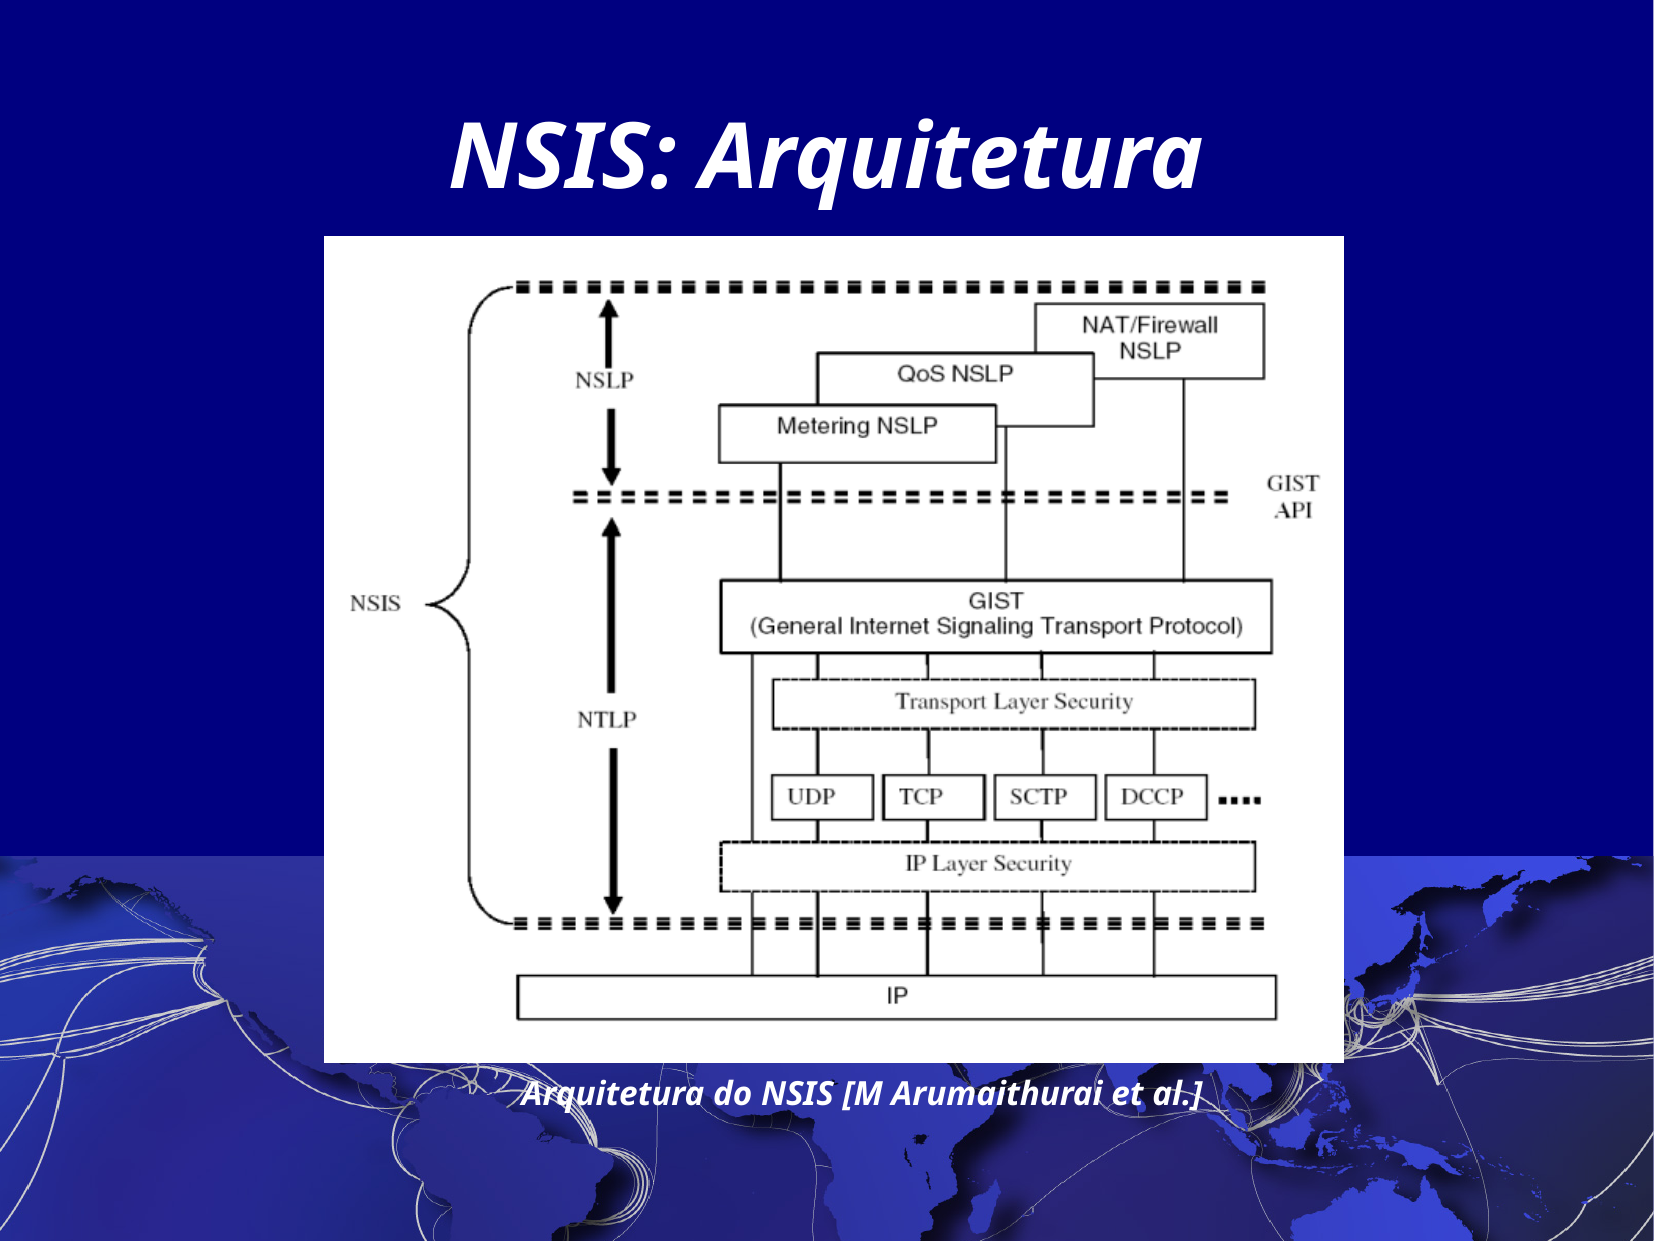

# NSIS: Arquitetura
Arquitetura do NSIS [M Arumaithurai et al.]